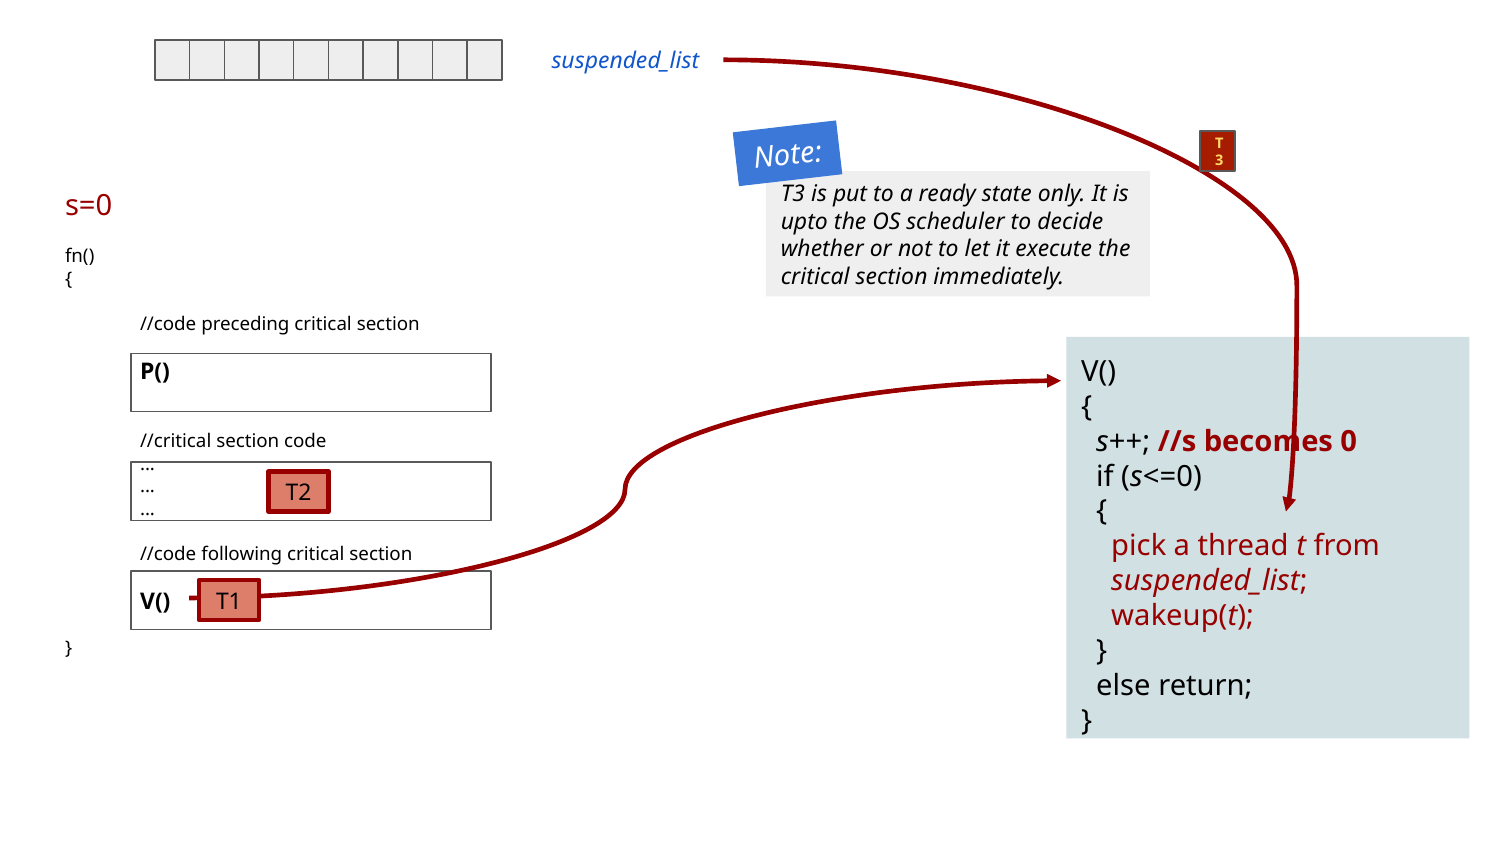

suspended_list
Note:
T3
s=0
T3 is put to a ready state only. It is upto the OS scheduler to decide whether or not to let it execute the critical section immediately.
fn()
{
	//code preceding critical section
	P()
	//critical section code
	...
	...
	...
	//code following critical section
V()
}
V()
{
 s++; //s becomes 0
 if (s<=0)
 {
 pick a thread t from
 suspended_list;
 wakeup(t);
 }
 else return;
}
T2
T1